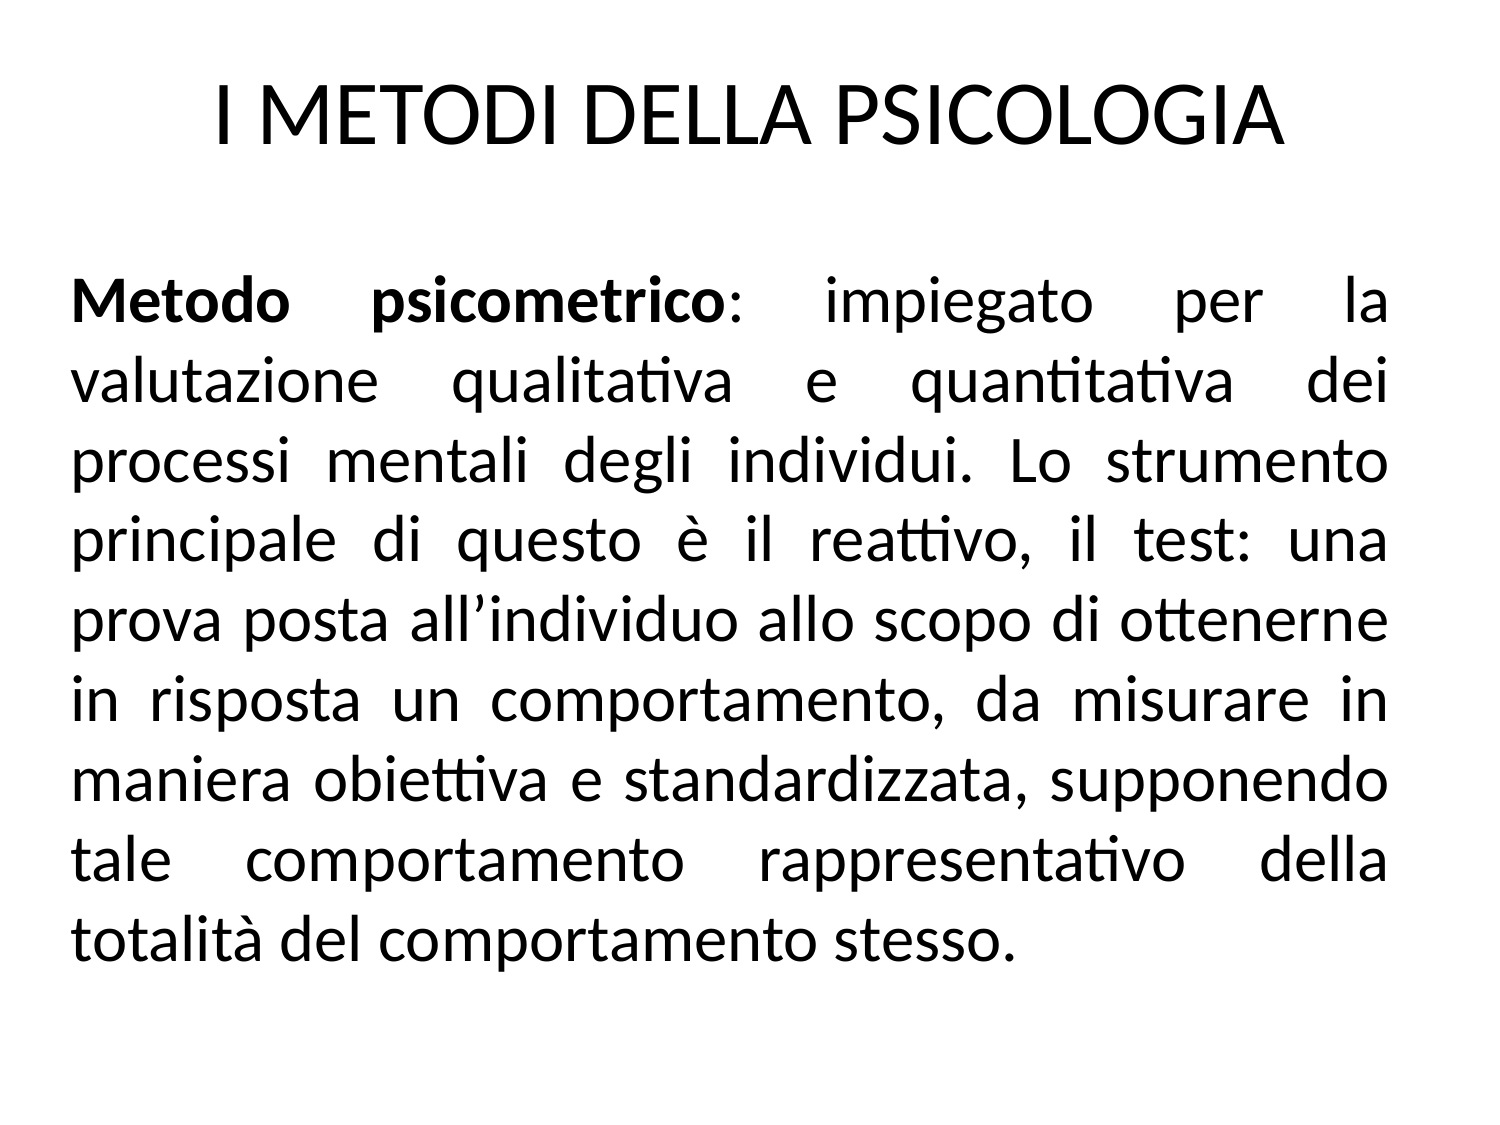

# I METODI DELLA PSICOLOGIA
Metodo psicometrico: impiegato per la valutazione qualitativa e quantitativa dei processi mentali degli individui. Lo strumento principale di questo è il reattivo, il test: una prova posta all’individuo allo scopo di ottenerne in risposta un comportamento, da misurare in maniera obiettiva e standardizzata, supponendo tale comportamento rappresentativo della totalità del comportamento stesso.